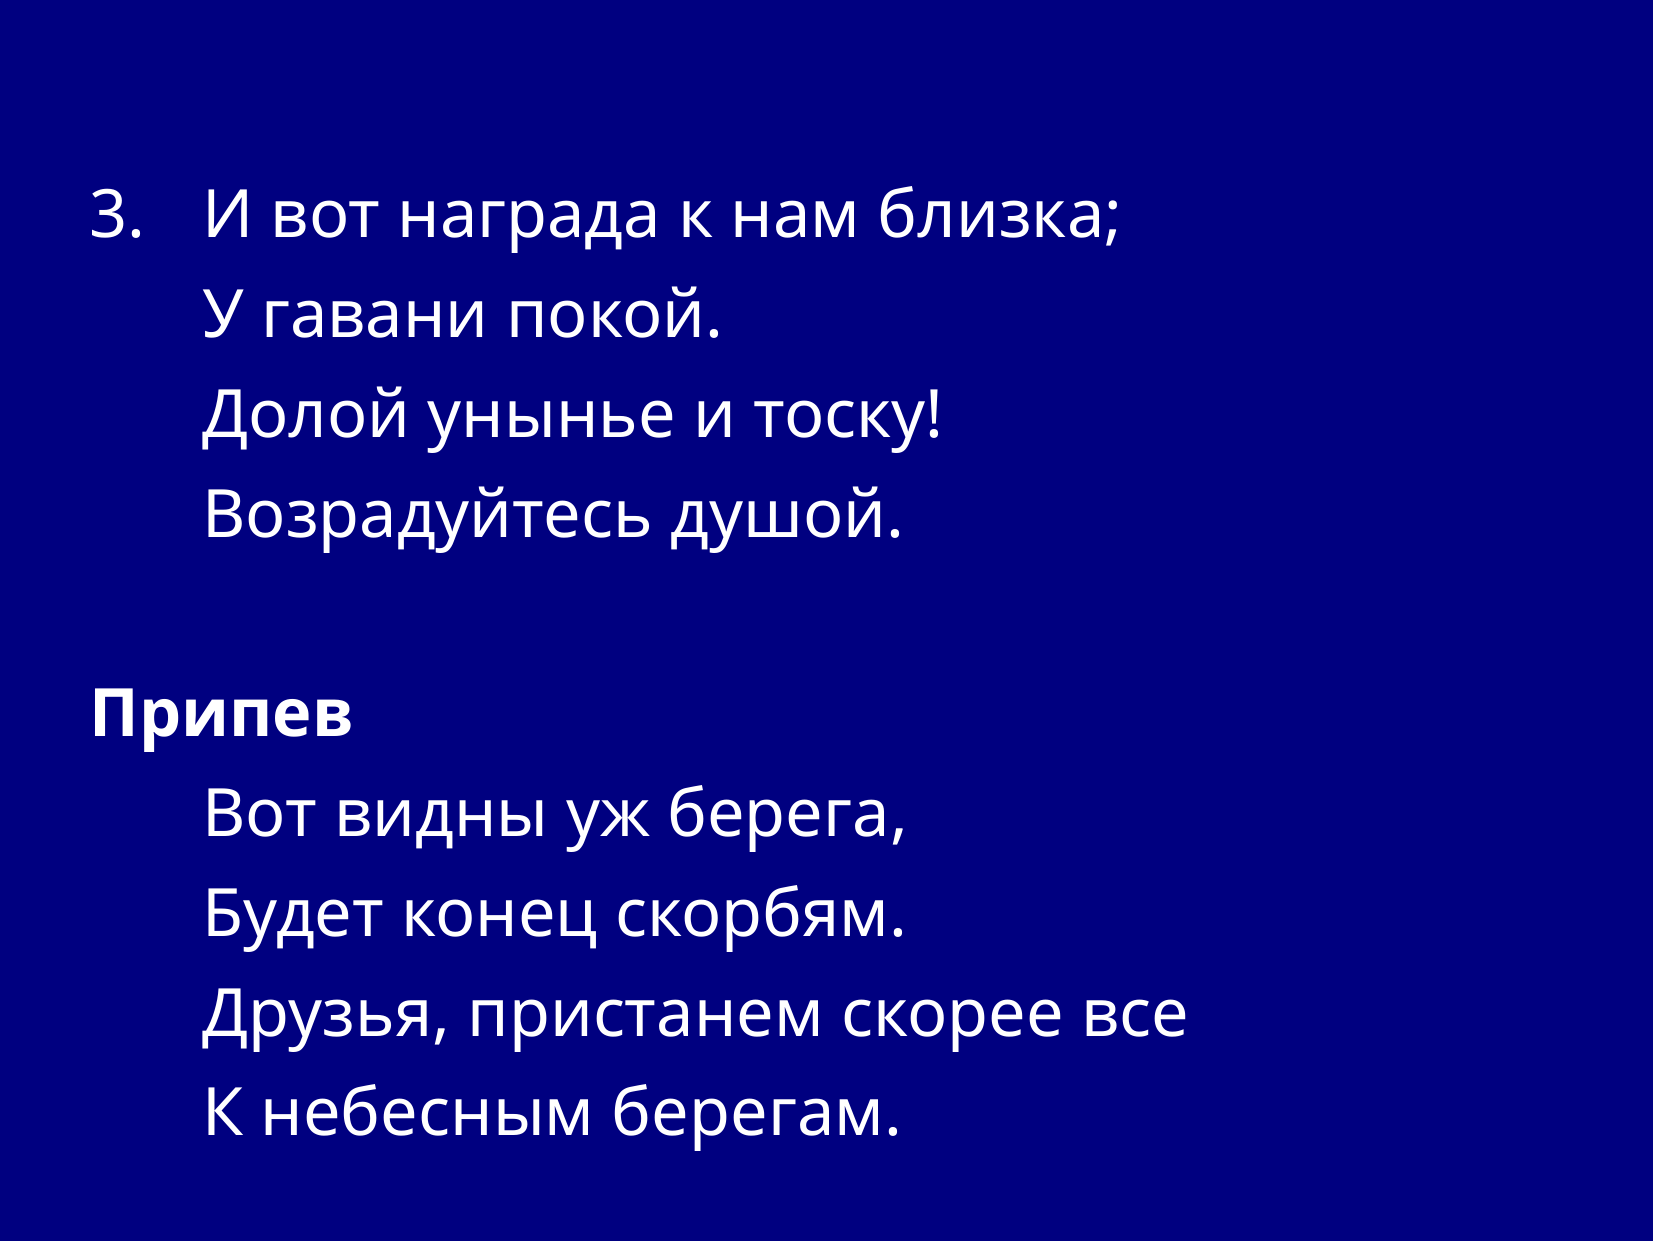

3.	И вот награда к нам близка;
	У гавани покой.
	Долой унынье и тоску!
	Возрадуйтесь душой.
Припев
	Вот видны уж берега,
	Будет конец скорбям.
	Друзья, пристанем скорее все
	К небесным берегам.